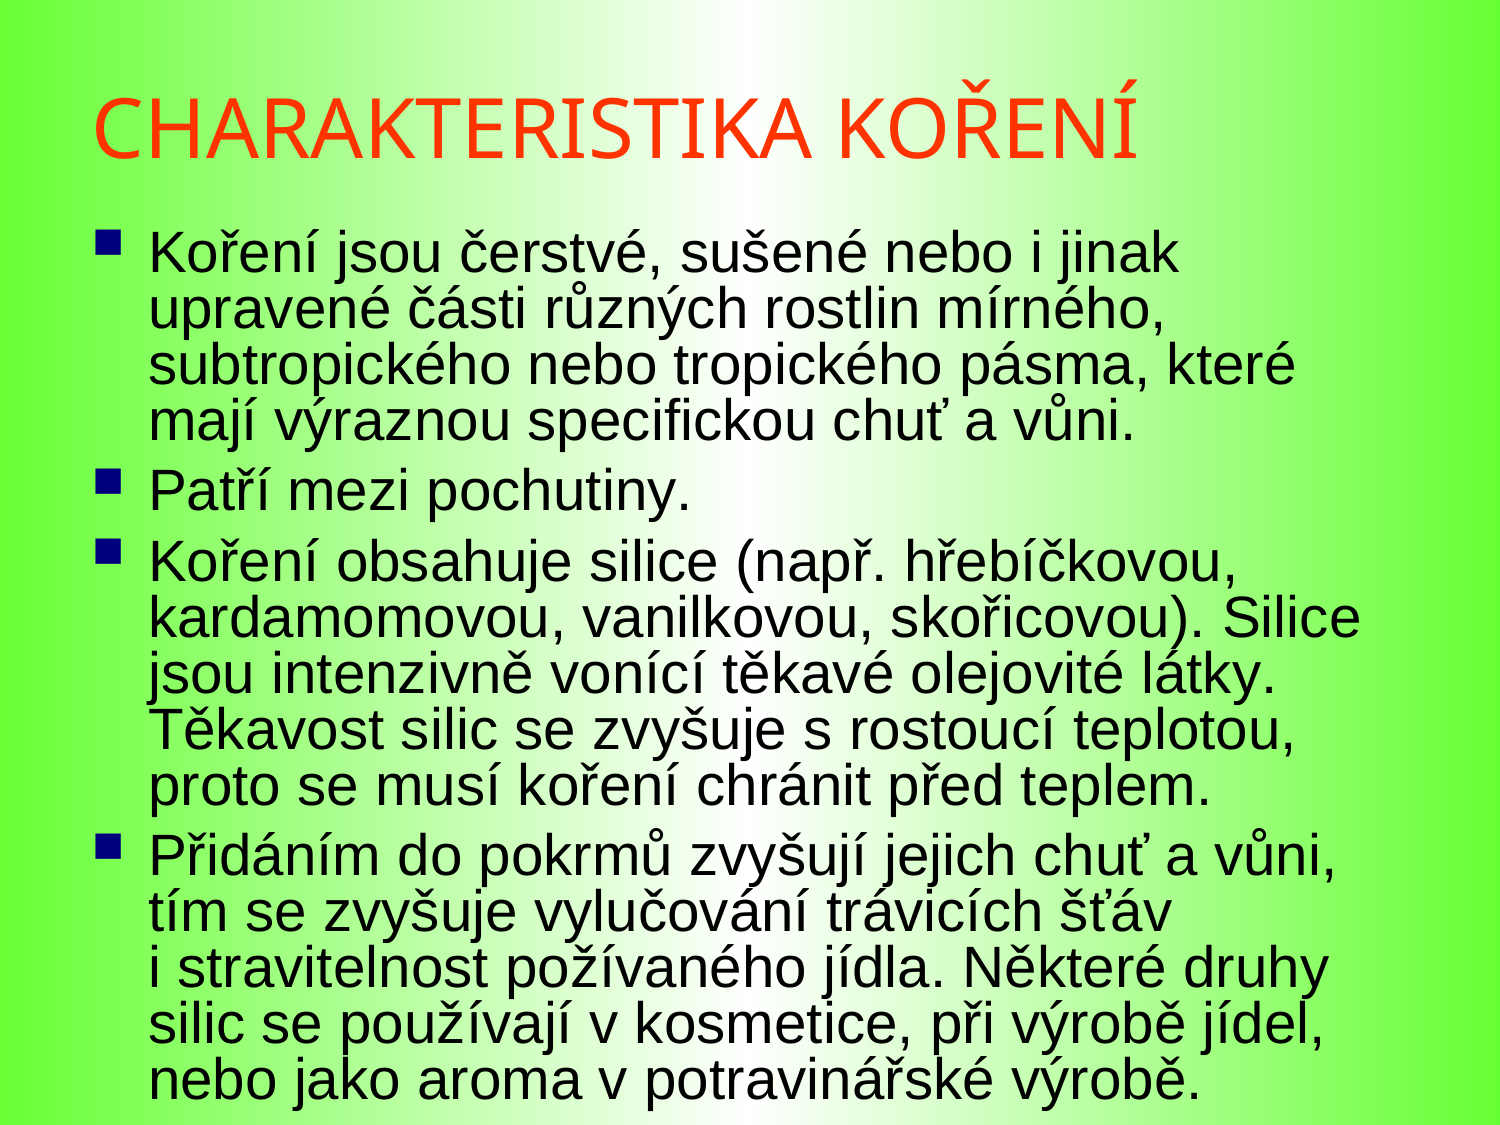

# CHARAKTERISTIKA KOŘENÍ
Koření jsou čerstvé, sušené nebo i jinak upravené části různých rostlin mírného, subtropického nebo tropického pásma, které mají výraznou specifickou chuť a vůni.
Patří mezi pochutiny.
Koření obsahuje silice (např. hřebíčkovou, kardamomovou, vanilkovou, skořicovou). Silice jsou intenzivně vonící těkavé olejovité látky. Těkavost silic se zvyšuje s rostoucí teplotou, proto se musí koření chránit před teplem.
Přidáním do pokrmů zvyšují jejich chuť a vůni, tím se zvyšuje vylučování trávicích šťáv
i stravitelnost požívaného jídla. Některé druhy silic se používají v kosmetice, při výrobě jídel, nebo jako aroma v potravinářské výrobě.